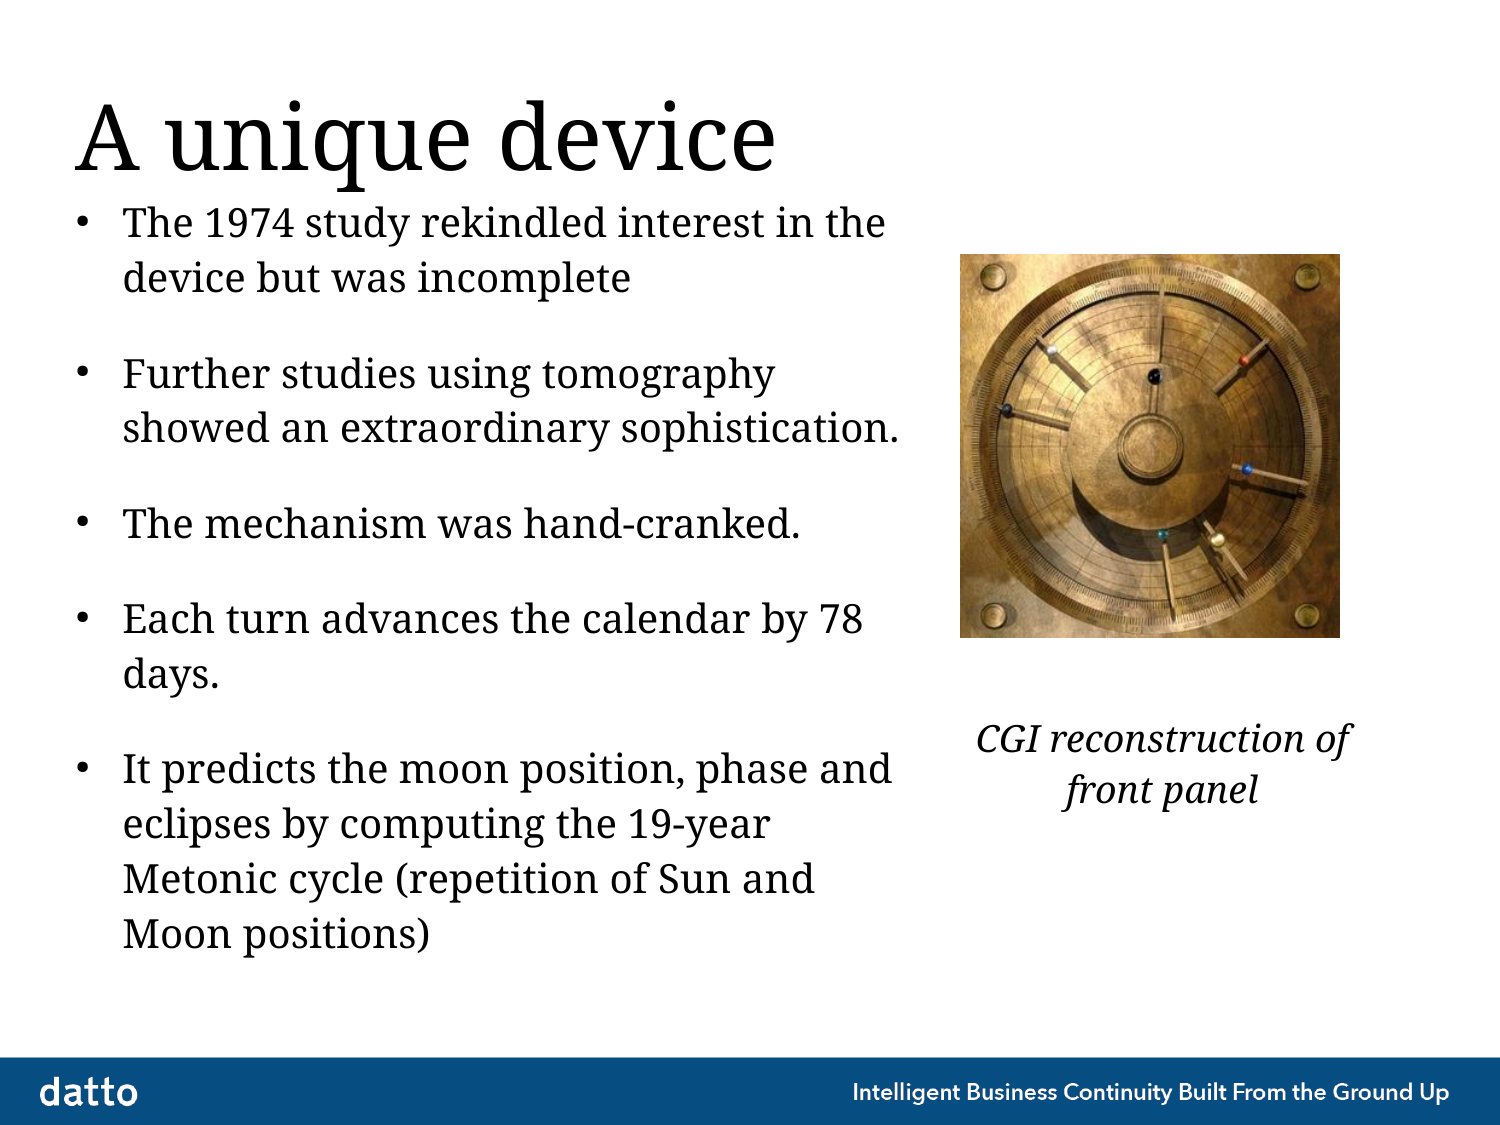

# A unique device
The 1974 study rekindled interest in the device but was incomplete
Further studies using tomography showed an extraordinary sophistication.
The mechanism was hand-cranked.
Each turn advances the calendar by 78 days.
It predicts the moon position, phase and eclipses by computing the 19-year Metonic cycle (repetition of Sun and Moon positions)
CGI reconstruction of front panel